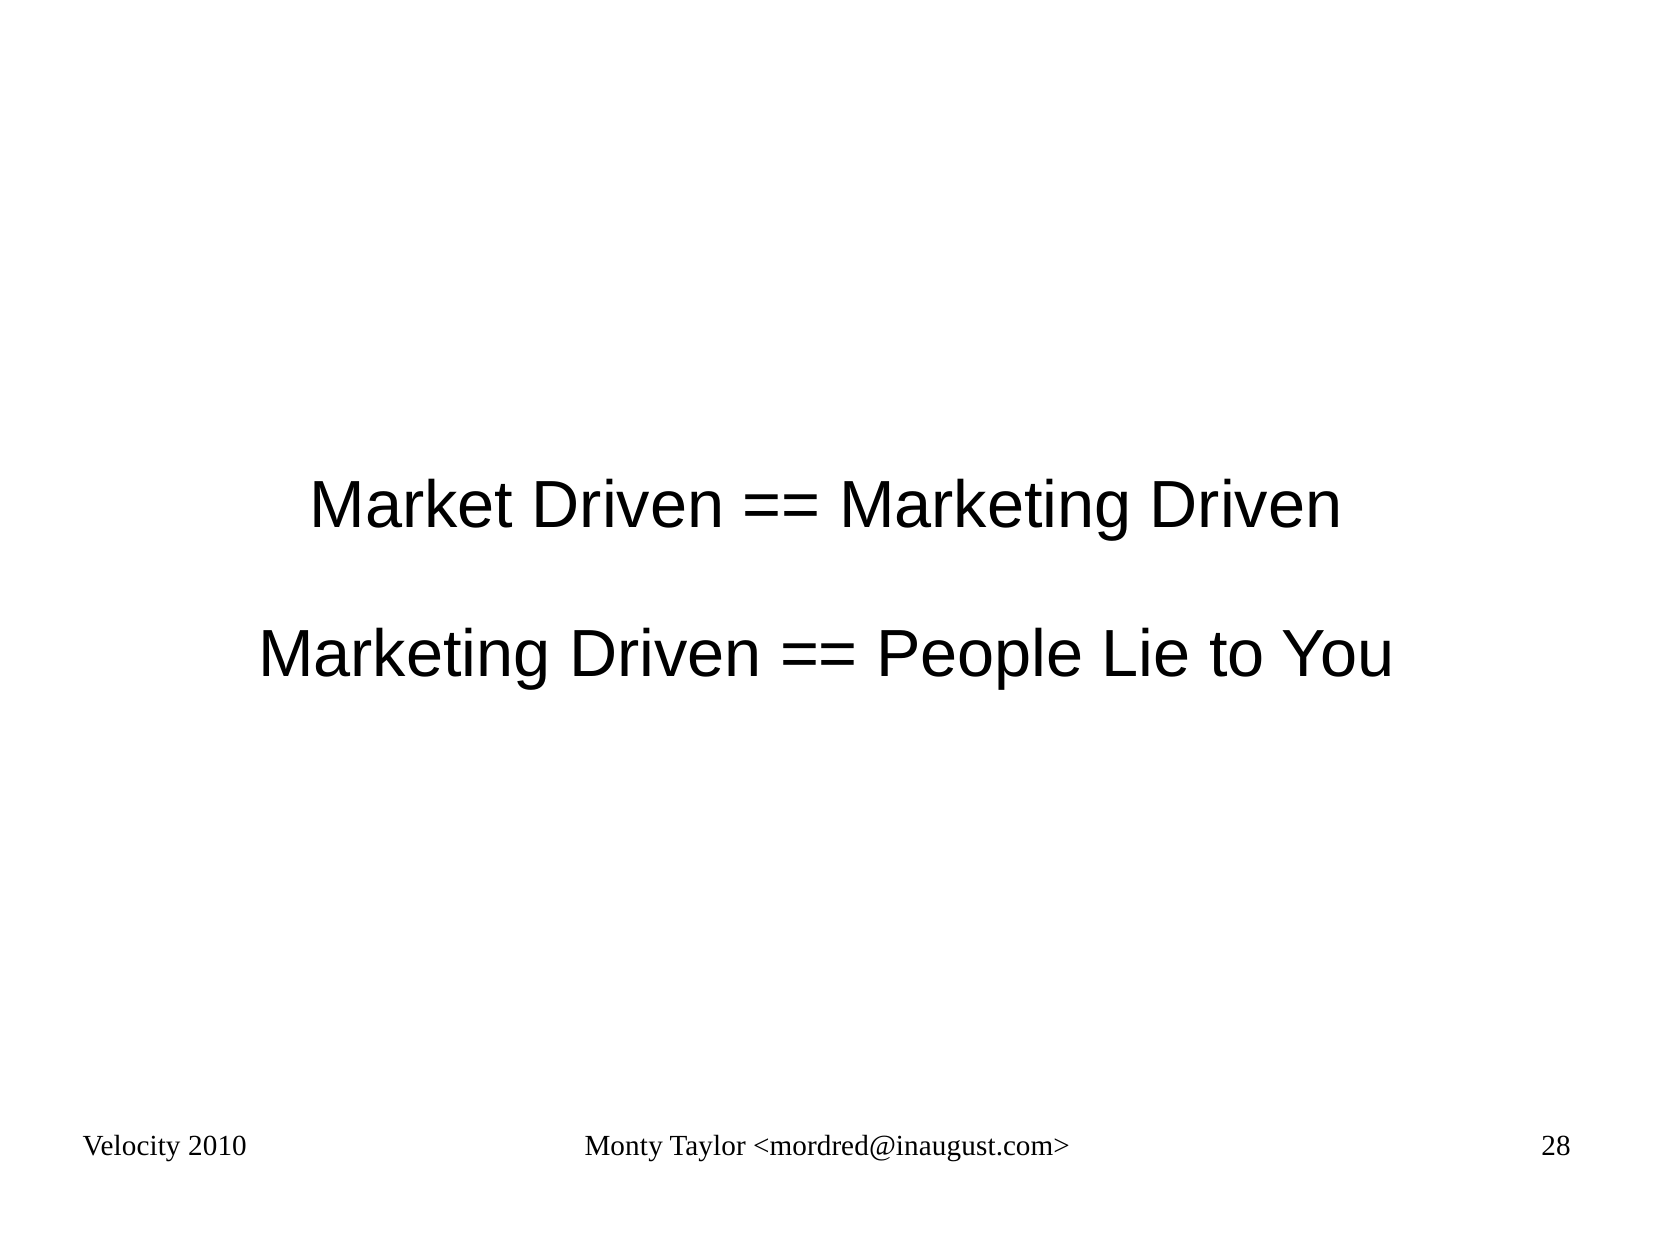

# Market Driven == Marketing Driven
Marketing Driven == People Lie to You
Velocity 2010
Monty Taylor <mordred@inaugust.com>
28